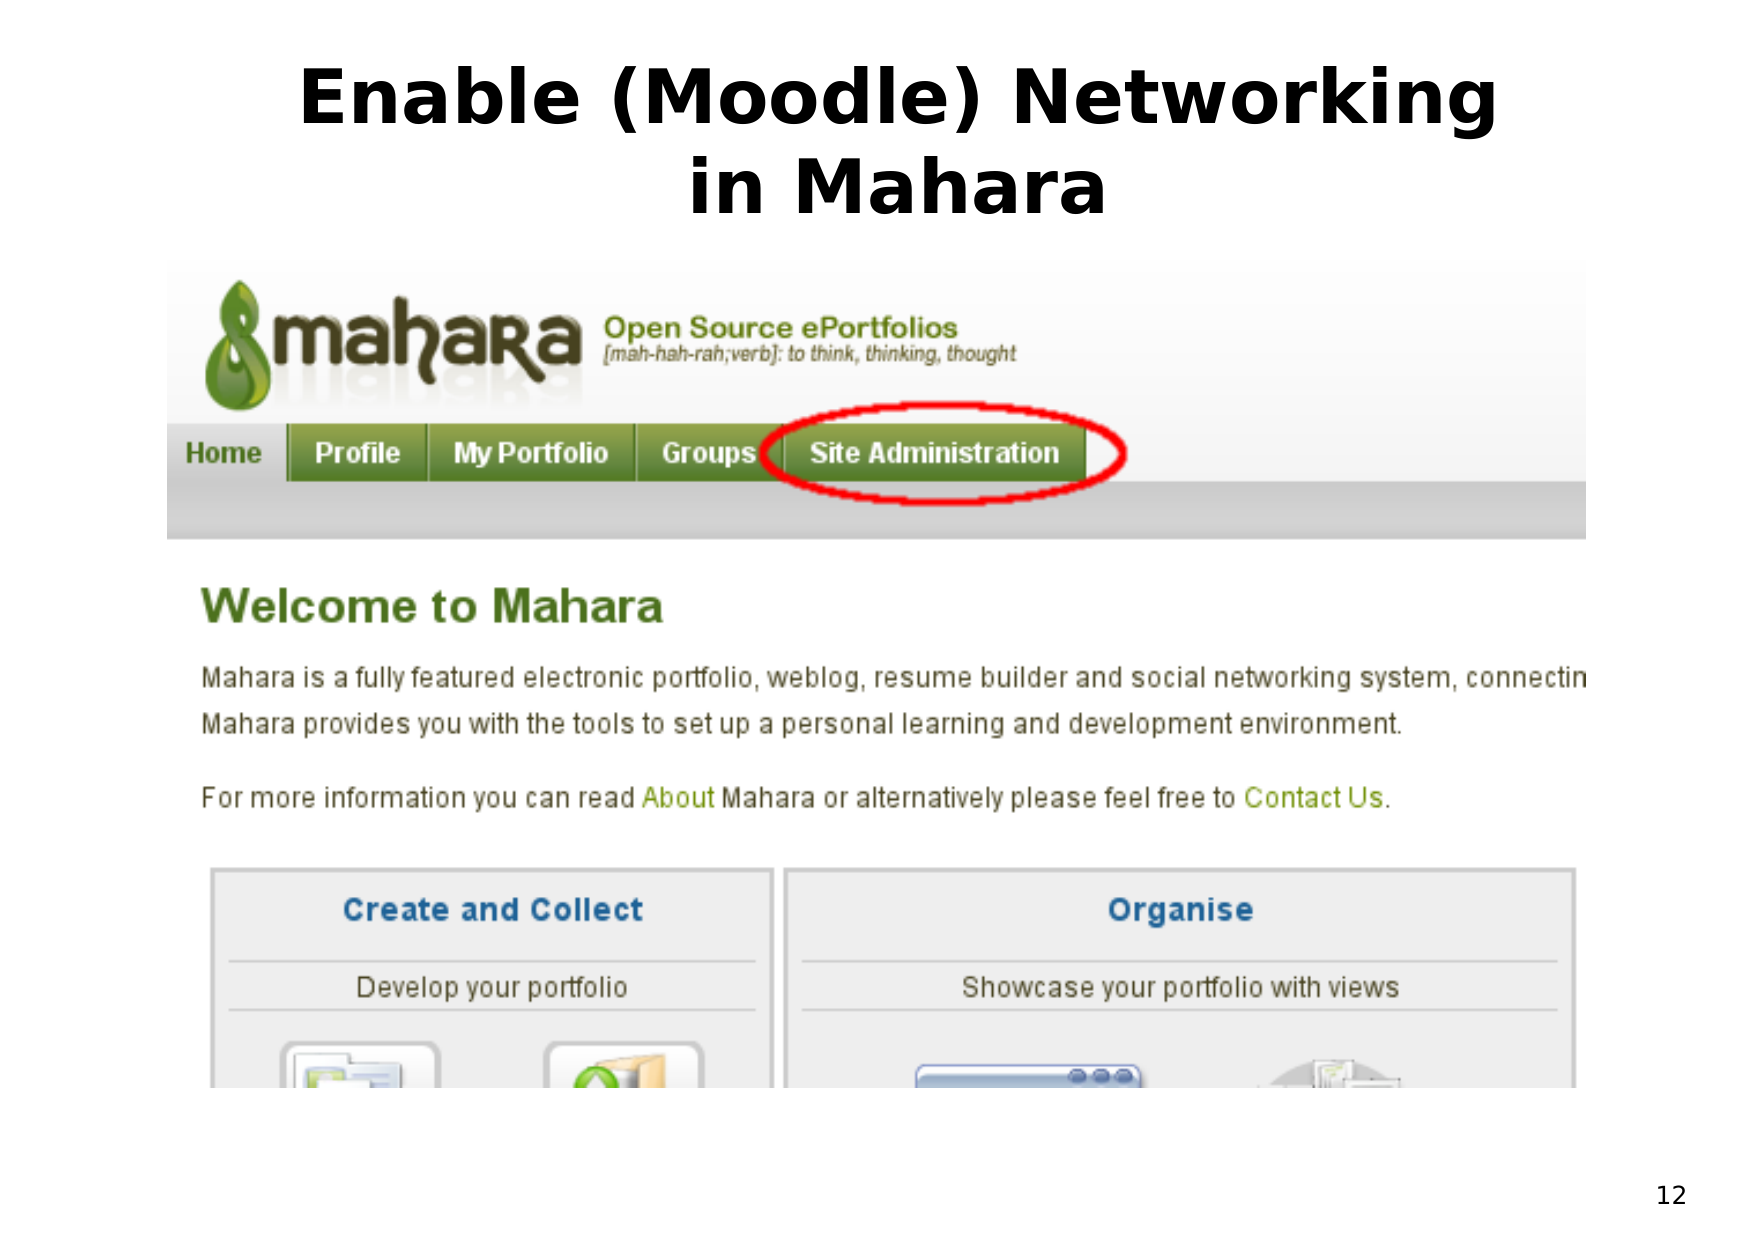

# Enable (Moodle) Networking in Mahara
12